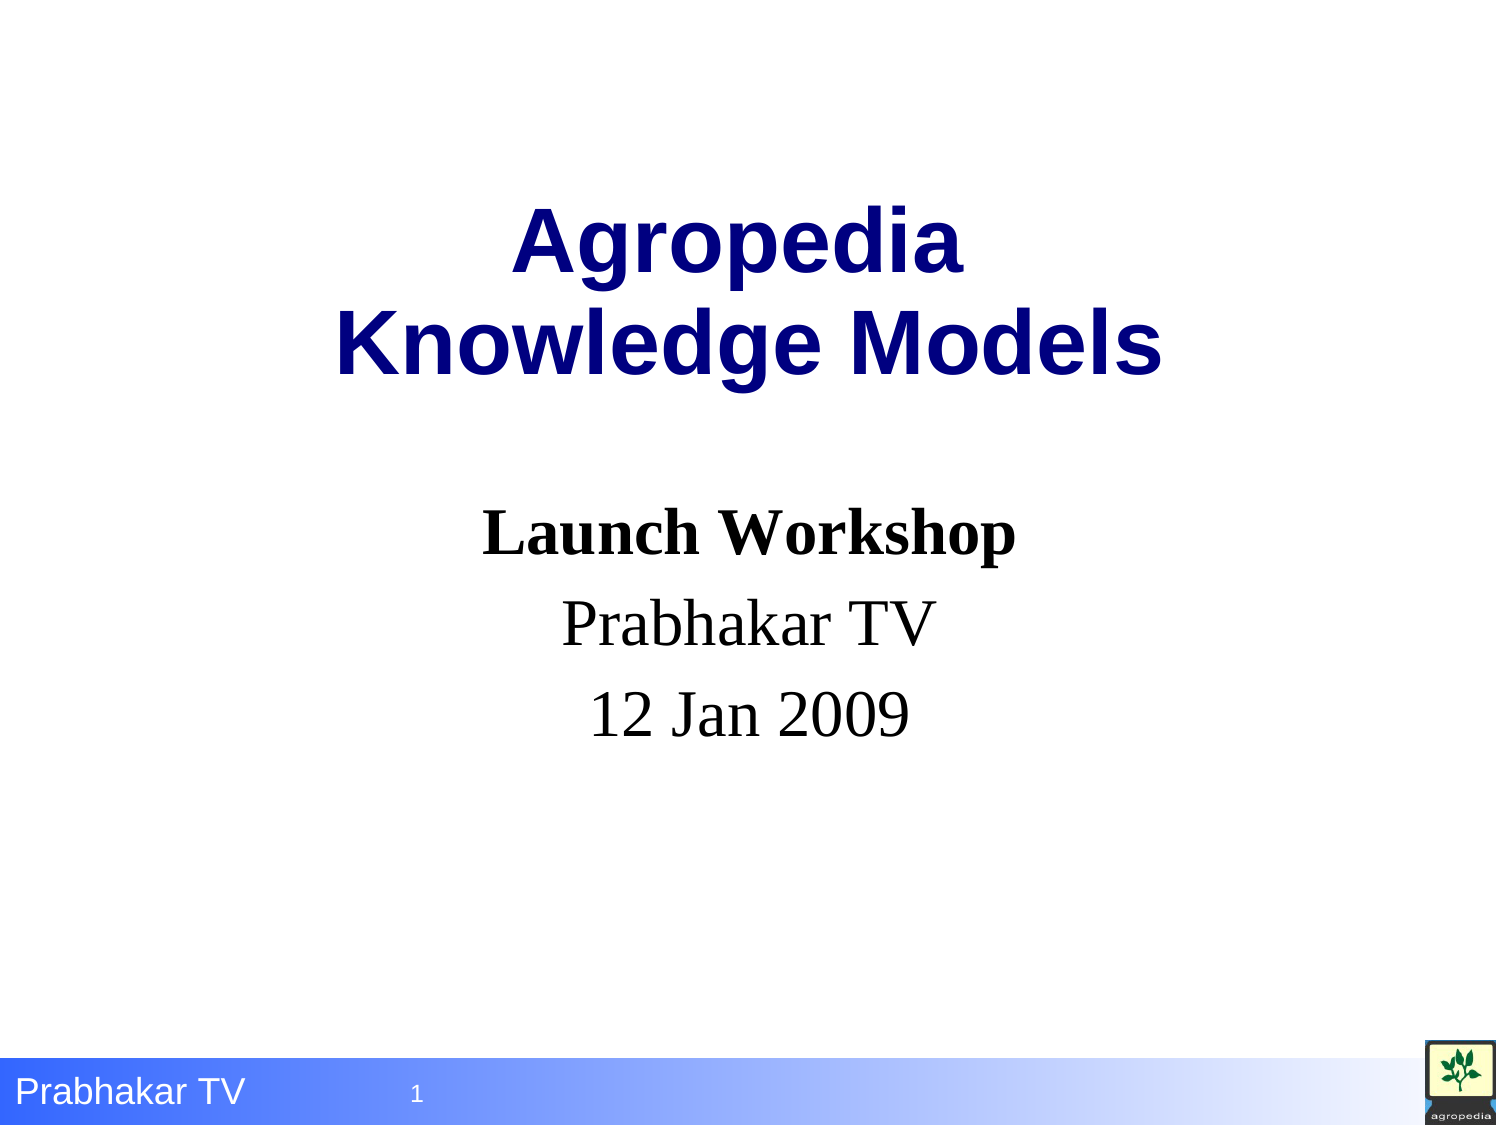

# Agropedia Knowledge Models
Launch Workshop
Prabhakar TV
12 Jan 2009